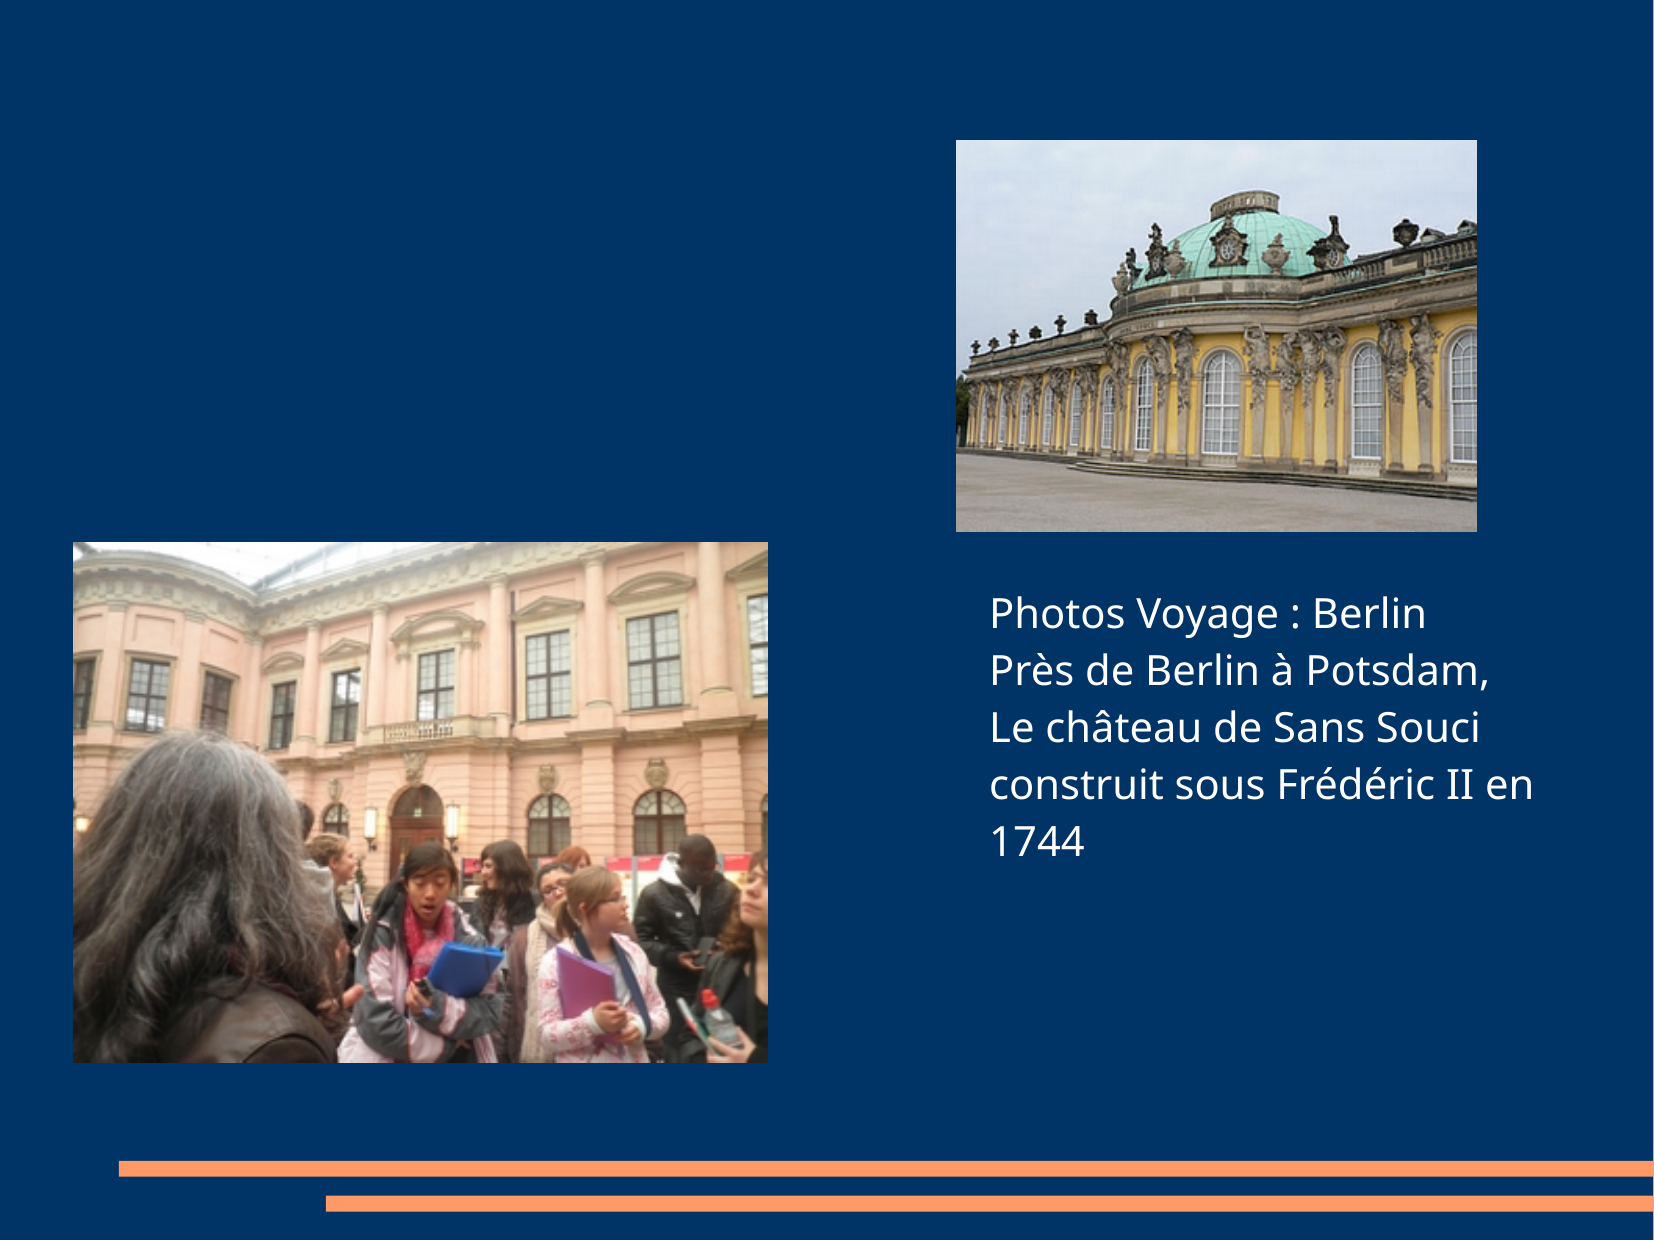

Photos Voyage : Berlin
Près de Berlin à Potsdam,
Le château de Sans Souci construit sous Frédéric II en 1744